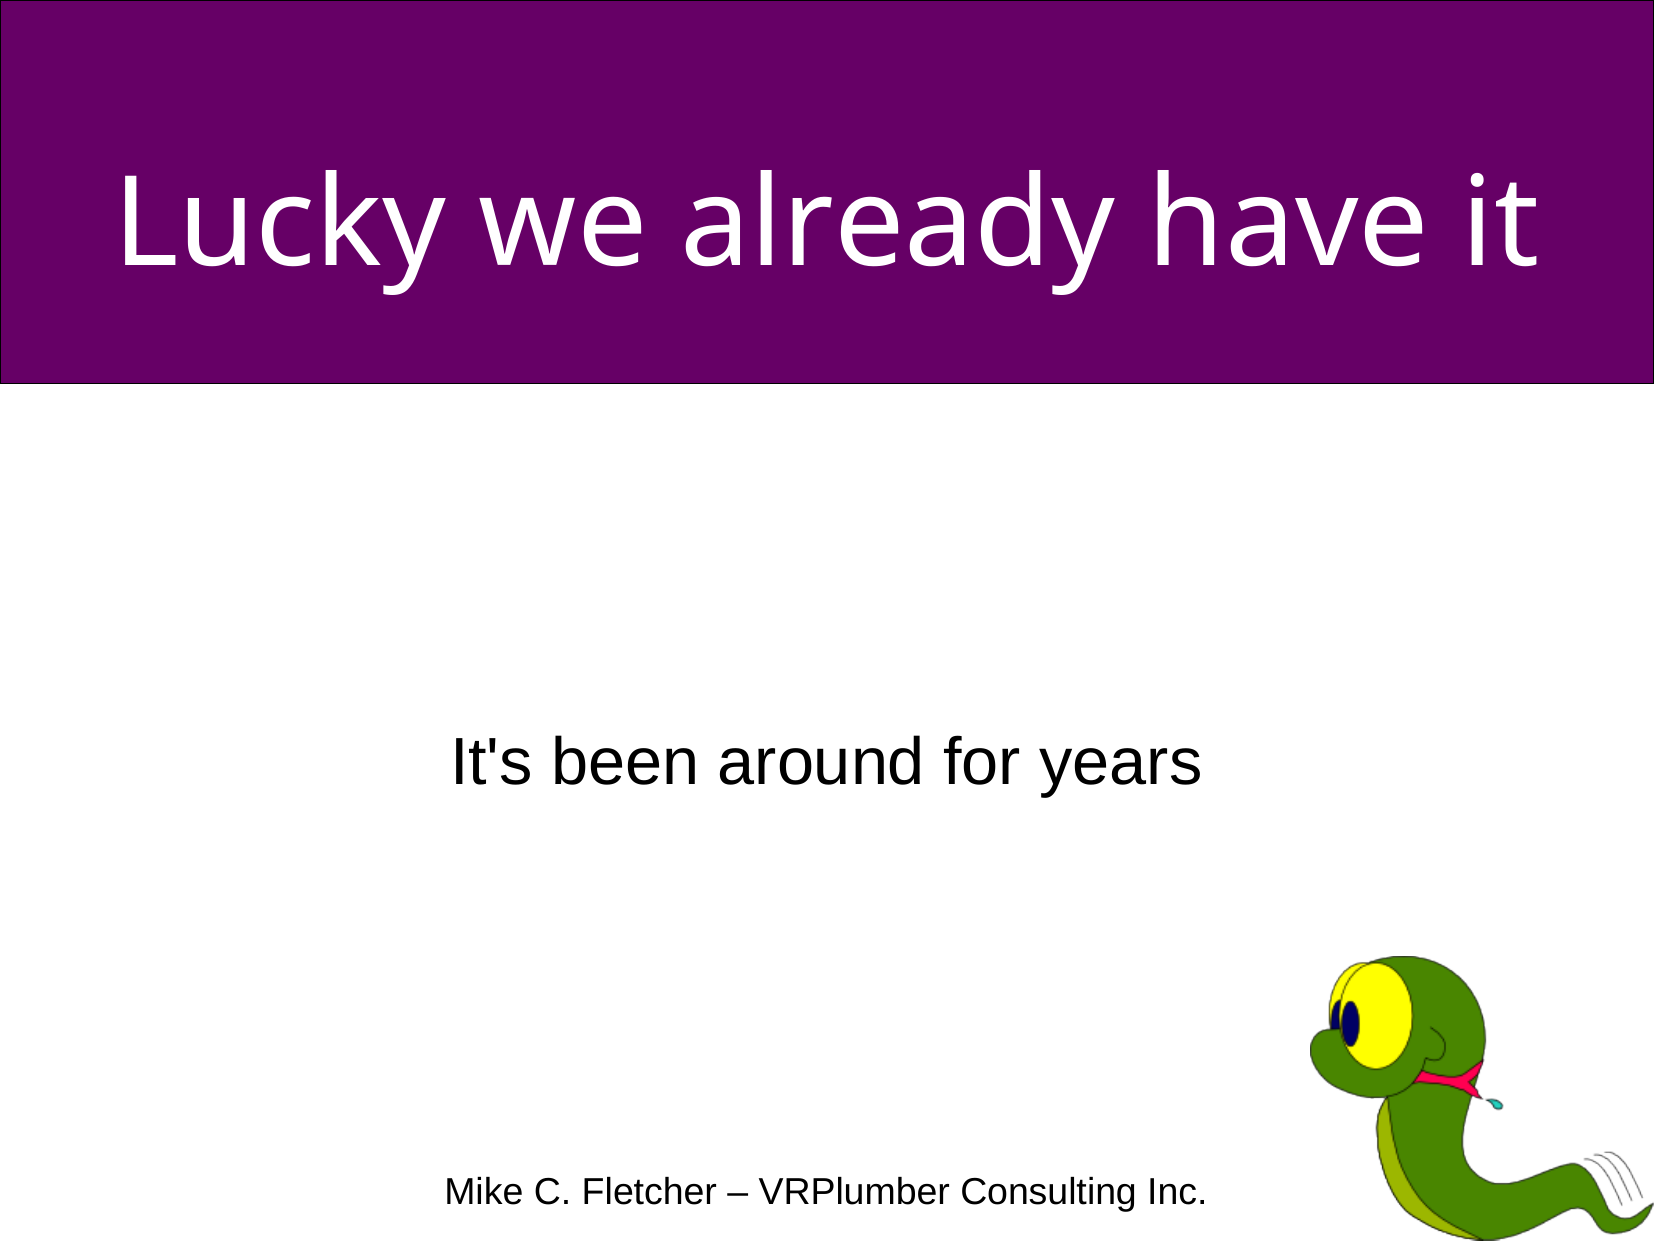

# Lucky we already have it
It's been around for years